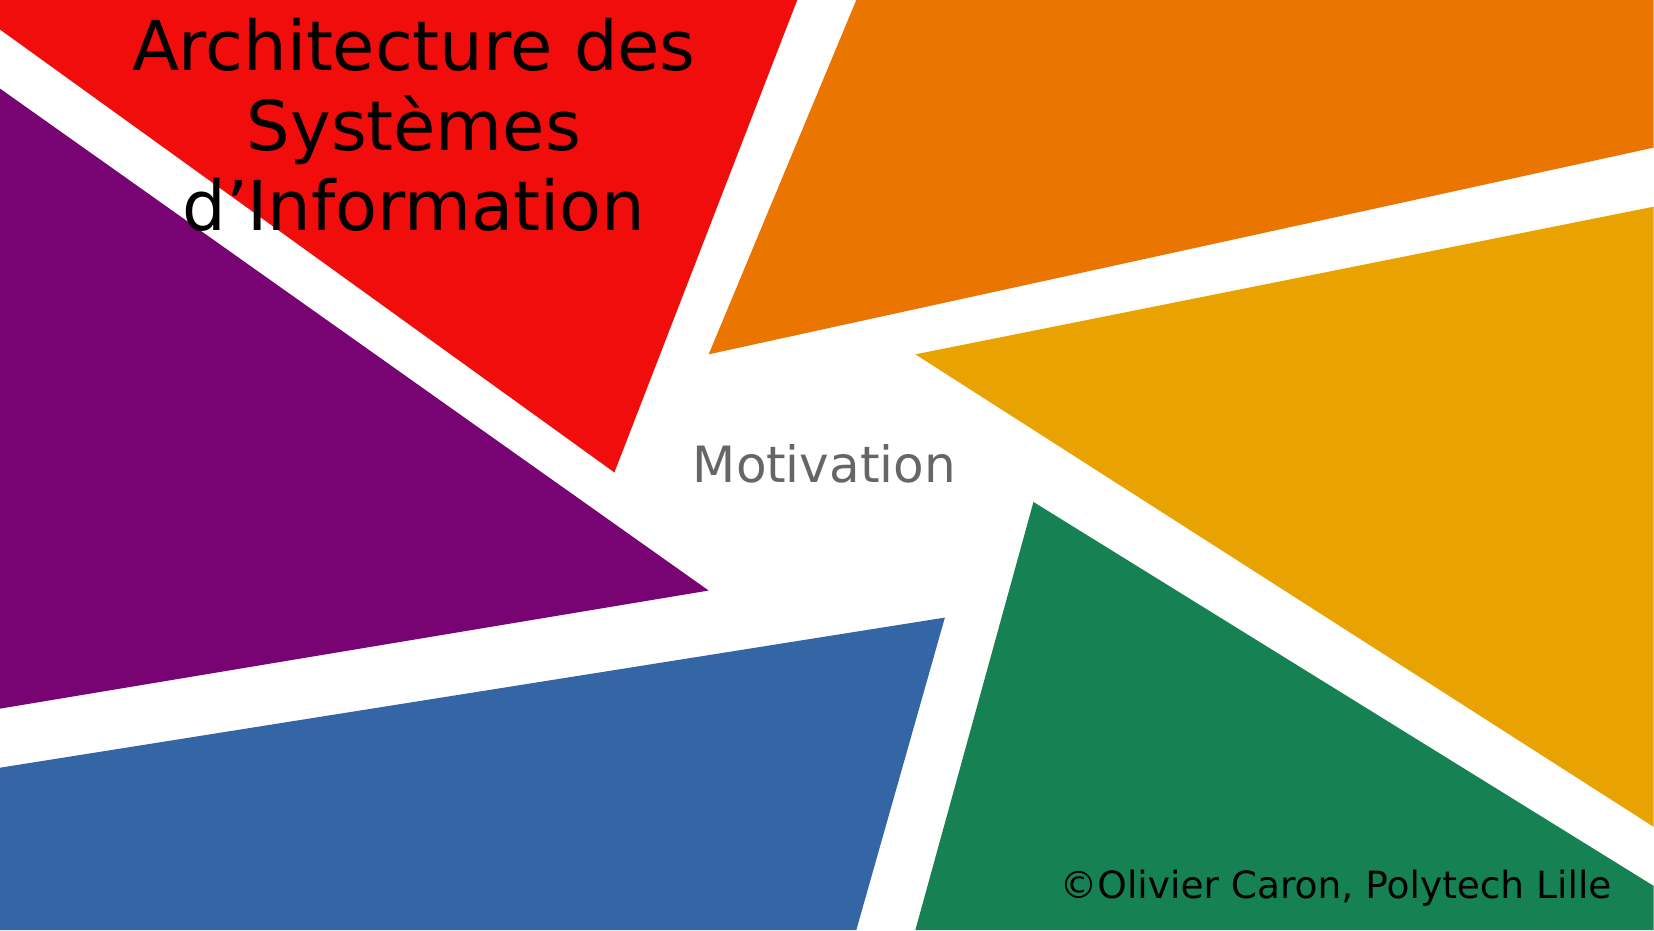

Architecture des Systèmes d’Information
# Motivation
©Olivier Caron, Polytech Lille